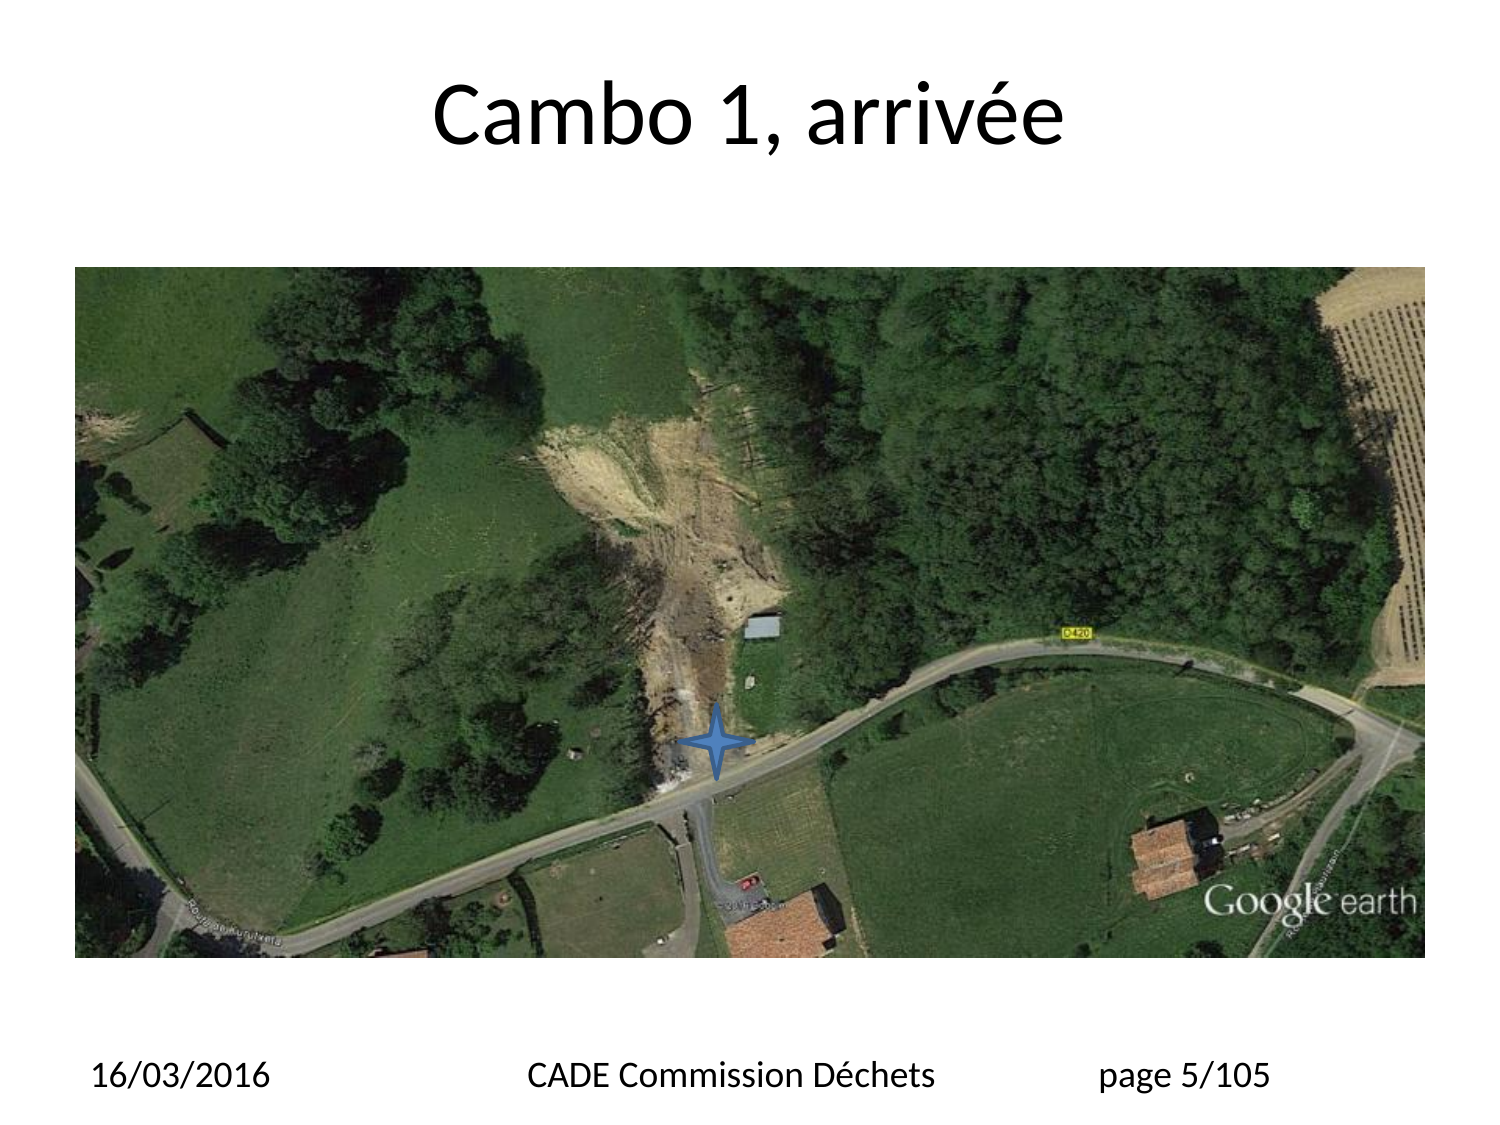

# Cambo 1, arrivée
16/03/2016
CADE Commission Déchets
 page /105